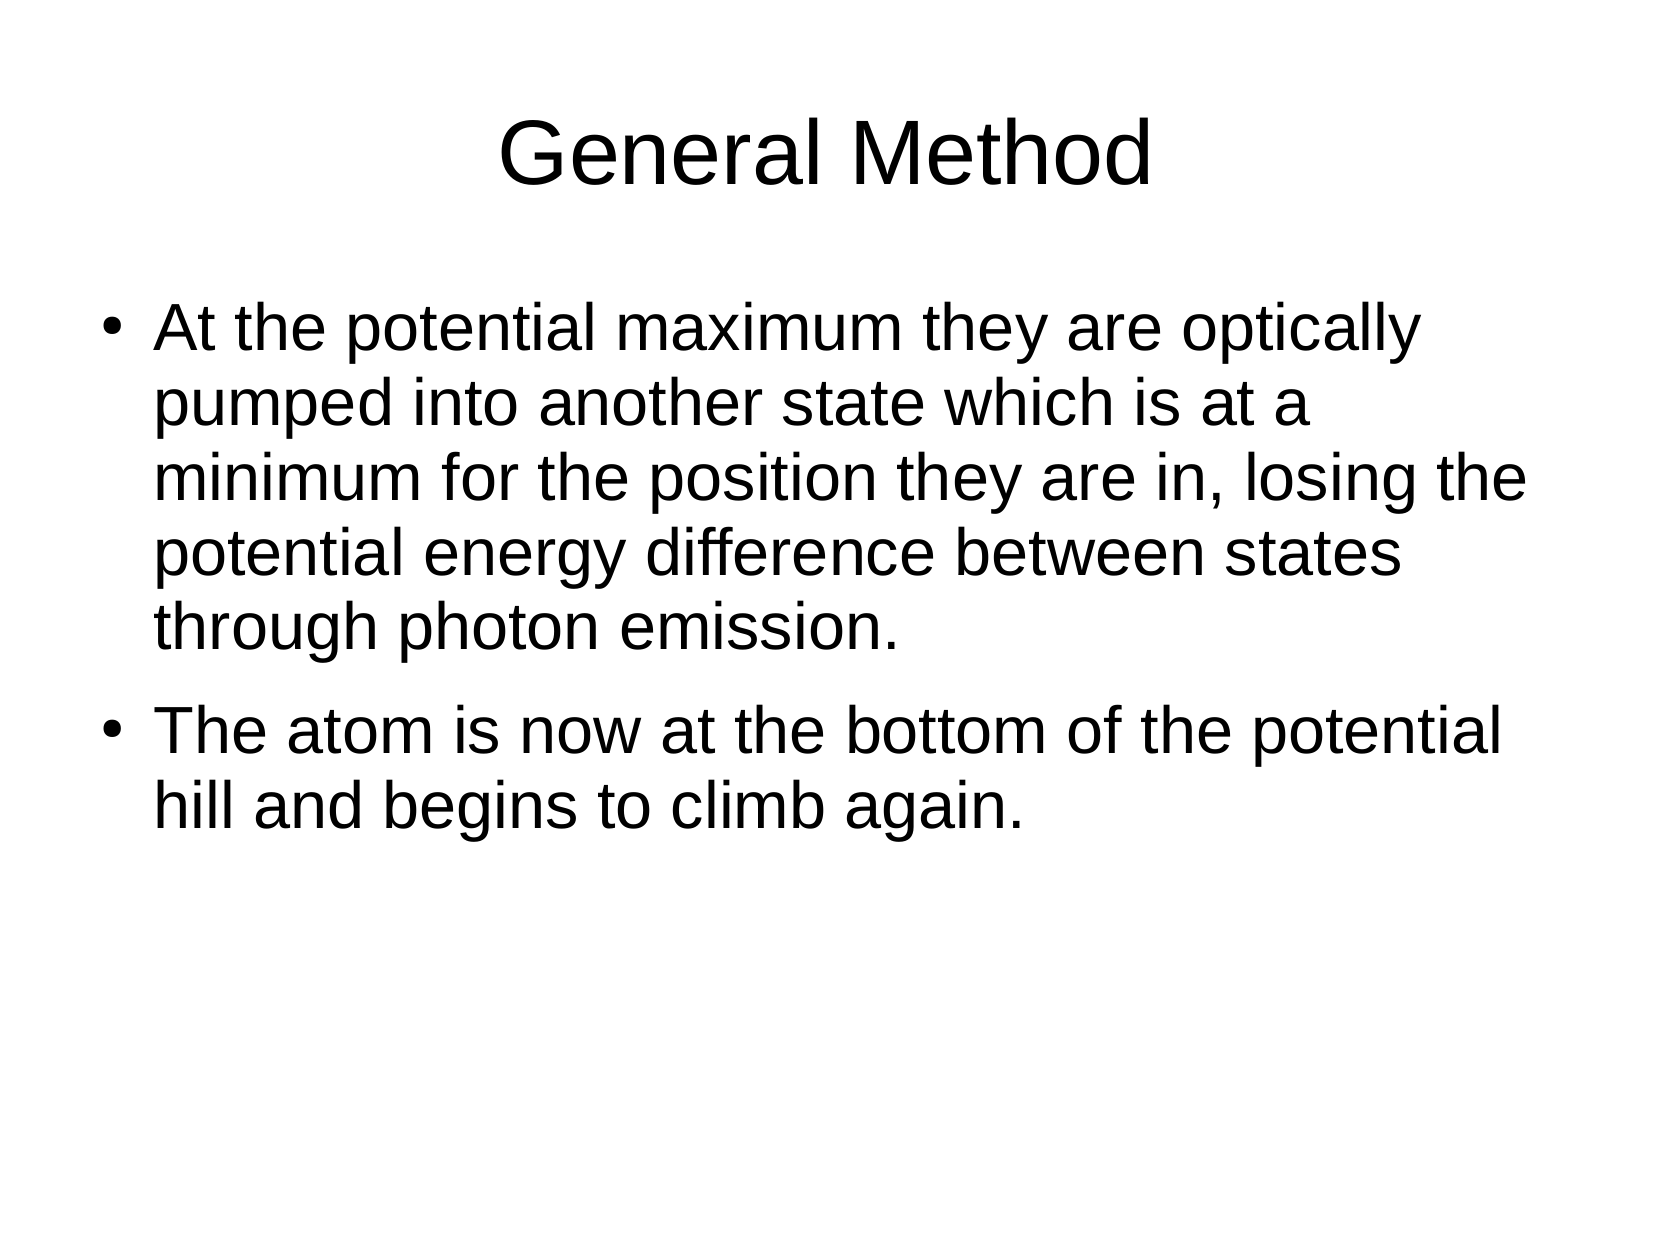

# General Method
At the potential maximum they are optically pumped into another state which is at a minimum for the position they are in, losing the potential energy difference between states through photon emission.
The atom is now at the bottom of the potential hill and begins to climb again.